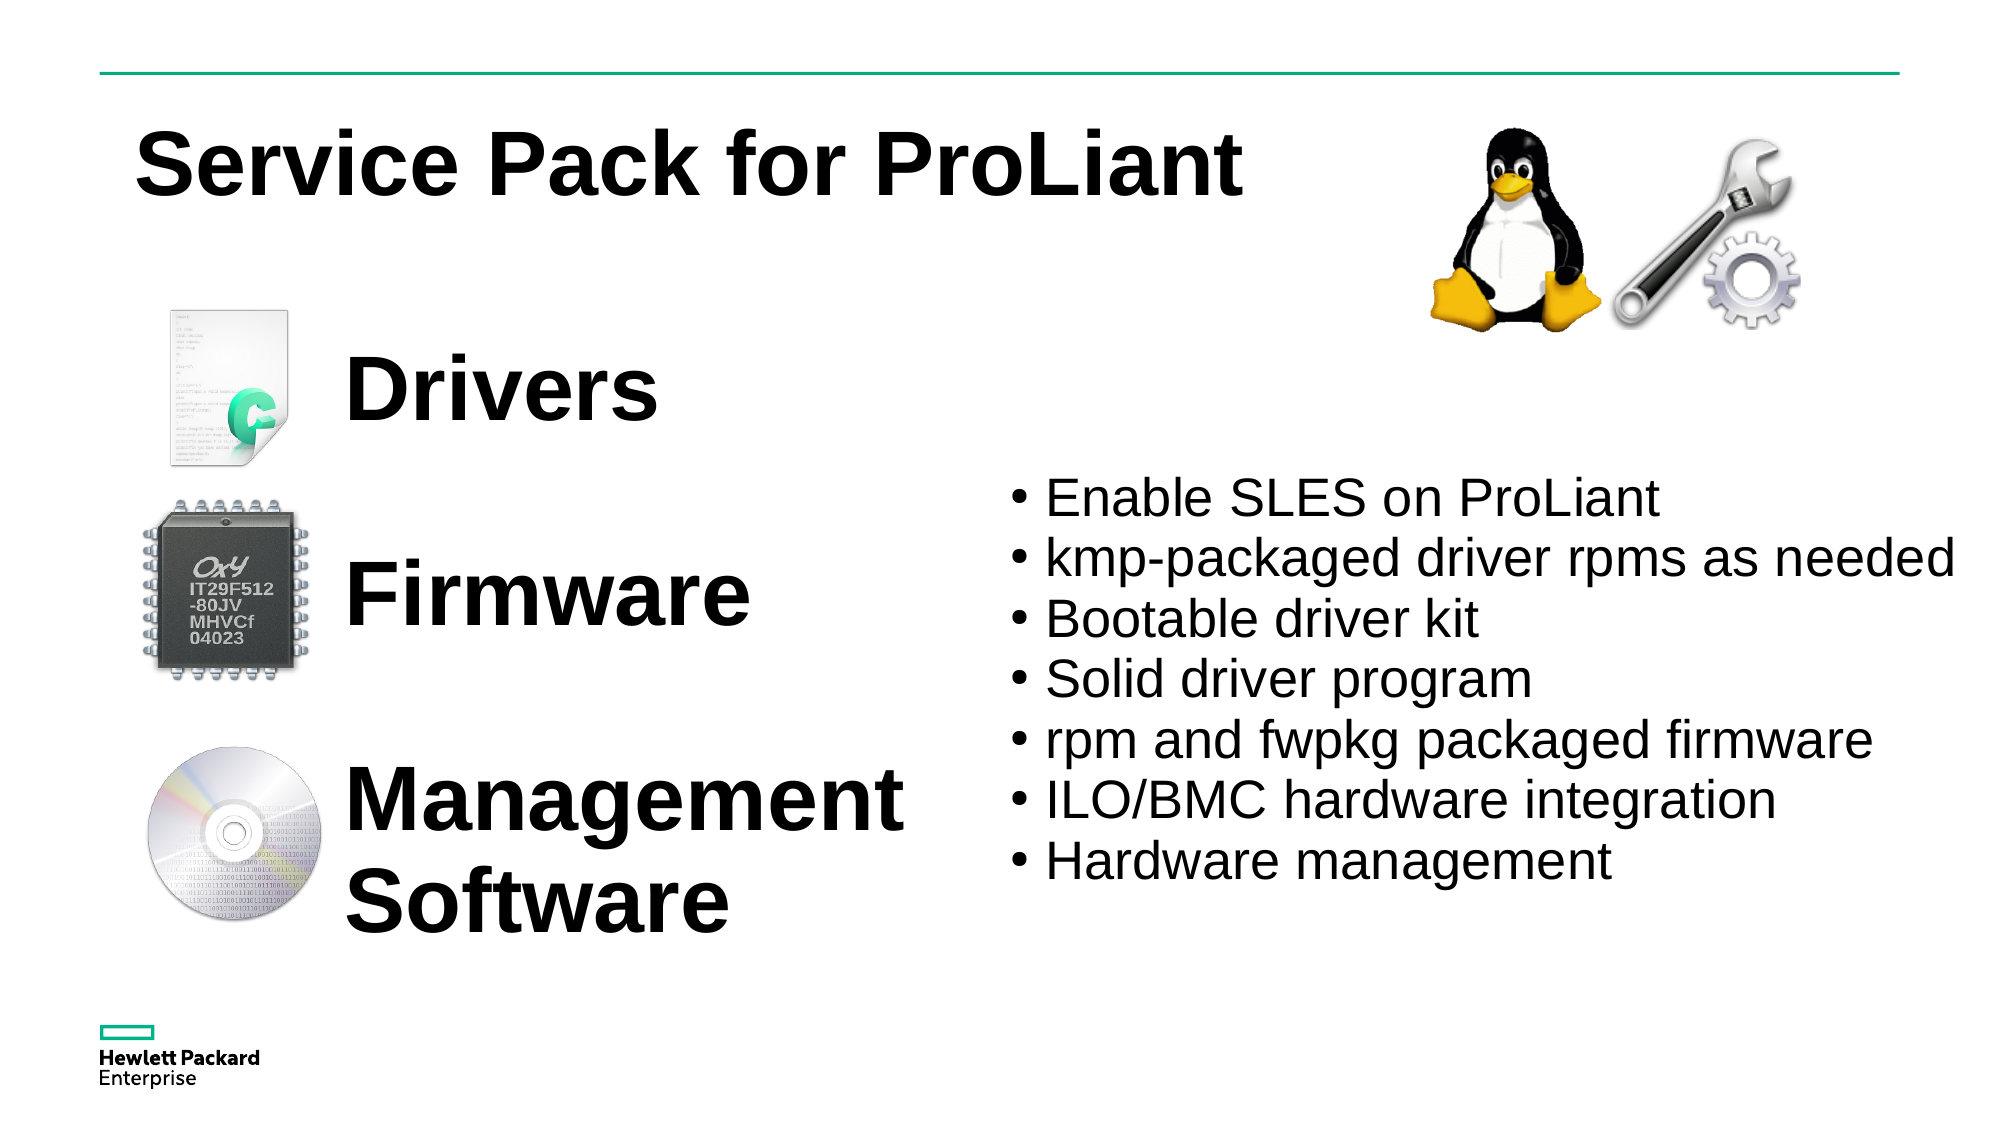

Service Pack for ProLiant
Drivers
Firmware
Management
Software
Enable SLES on ProLiant
kmp-packaged driver rpms as needed
Bootable driver kit
Solid driver program
rpm and fwpkg packaged firmware
ILO/BMC hardware integration
Hardware management